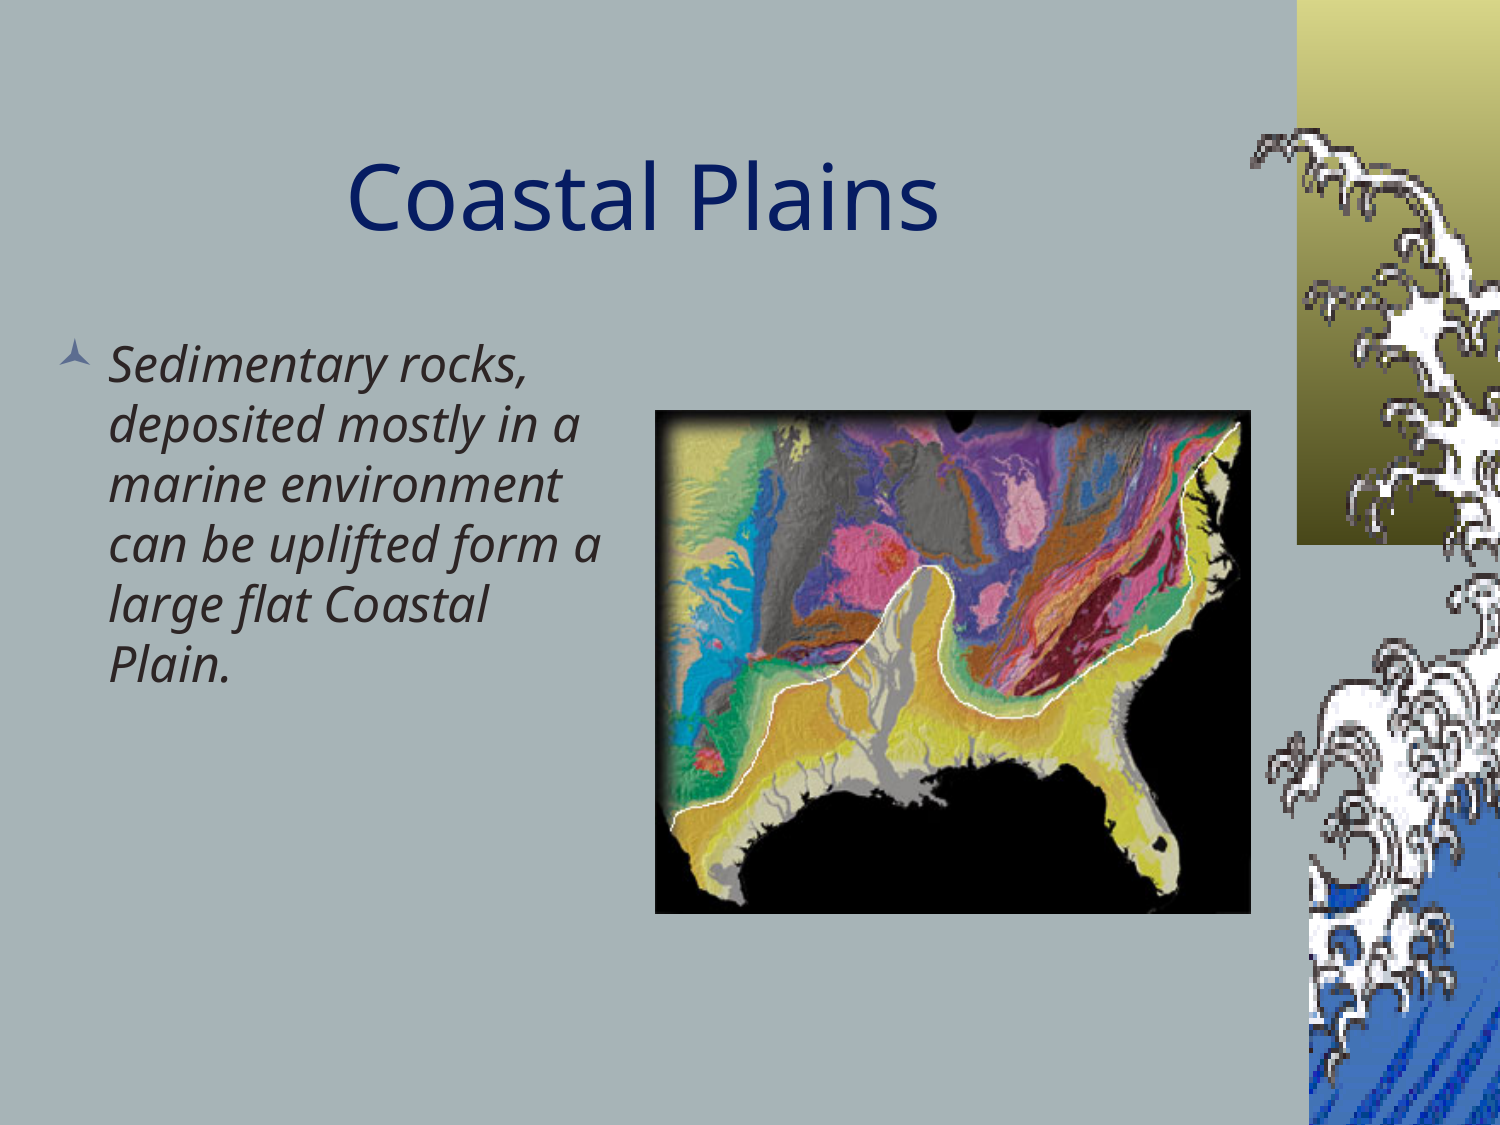

# Coastal Plains
Sedimentary rocks, deposited mostly in a marine environment can be uplifted form a large flat Coastal Plain.